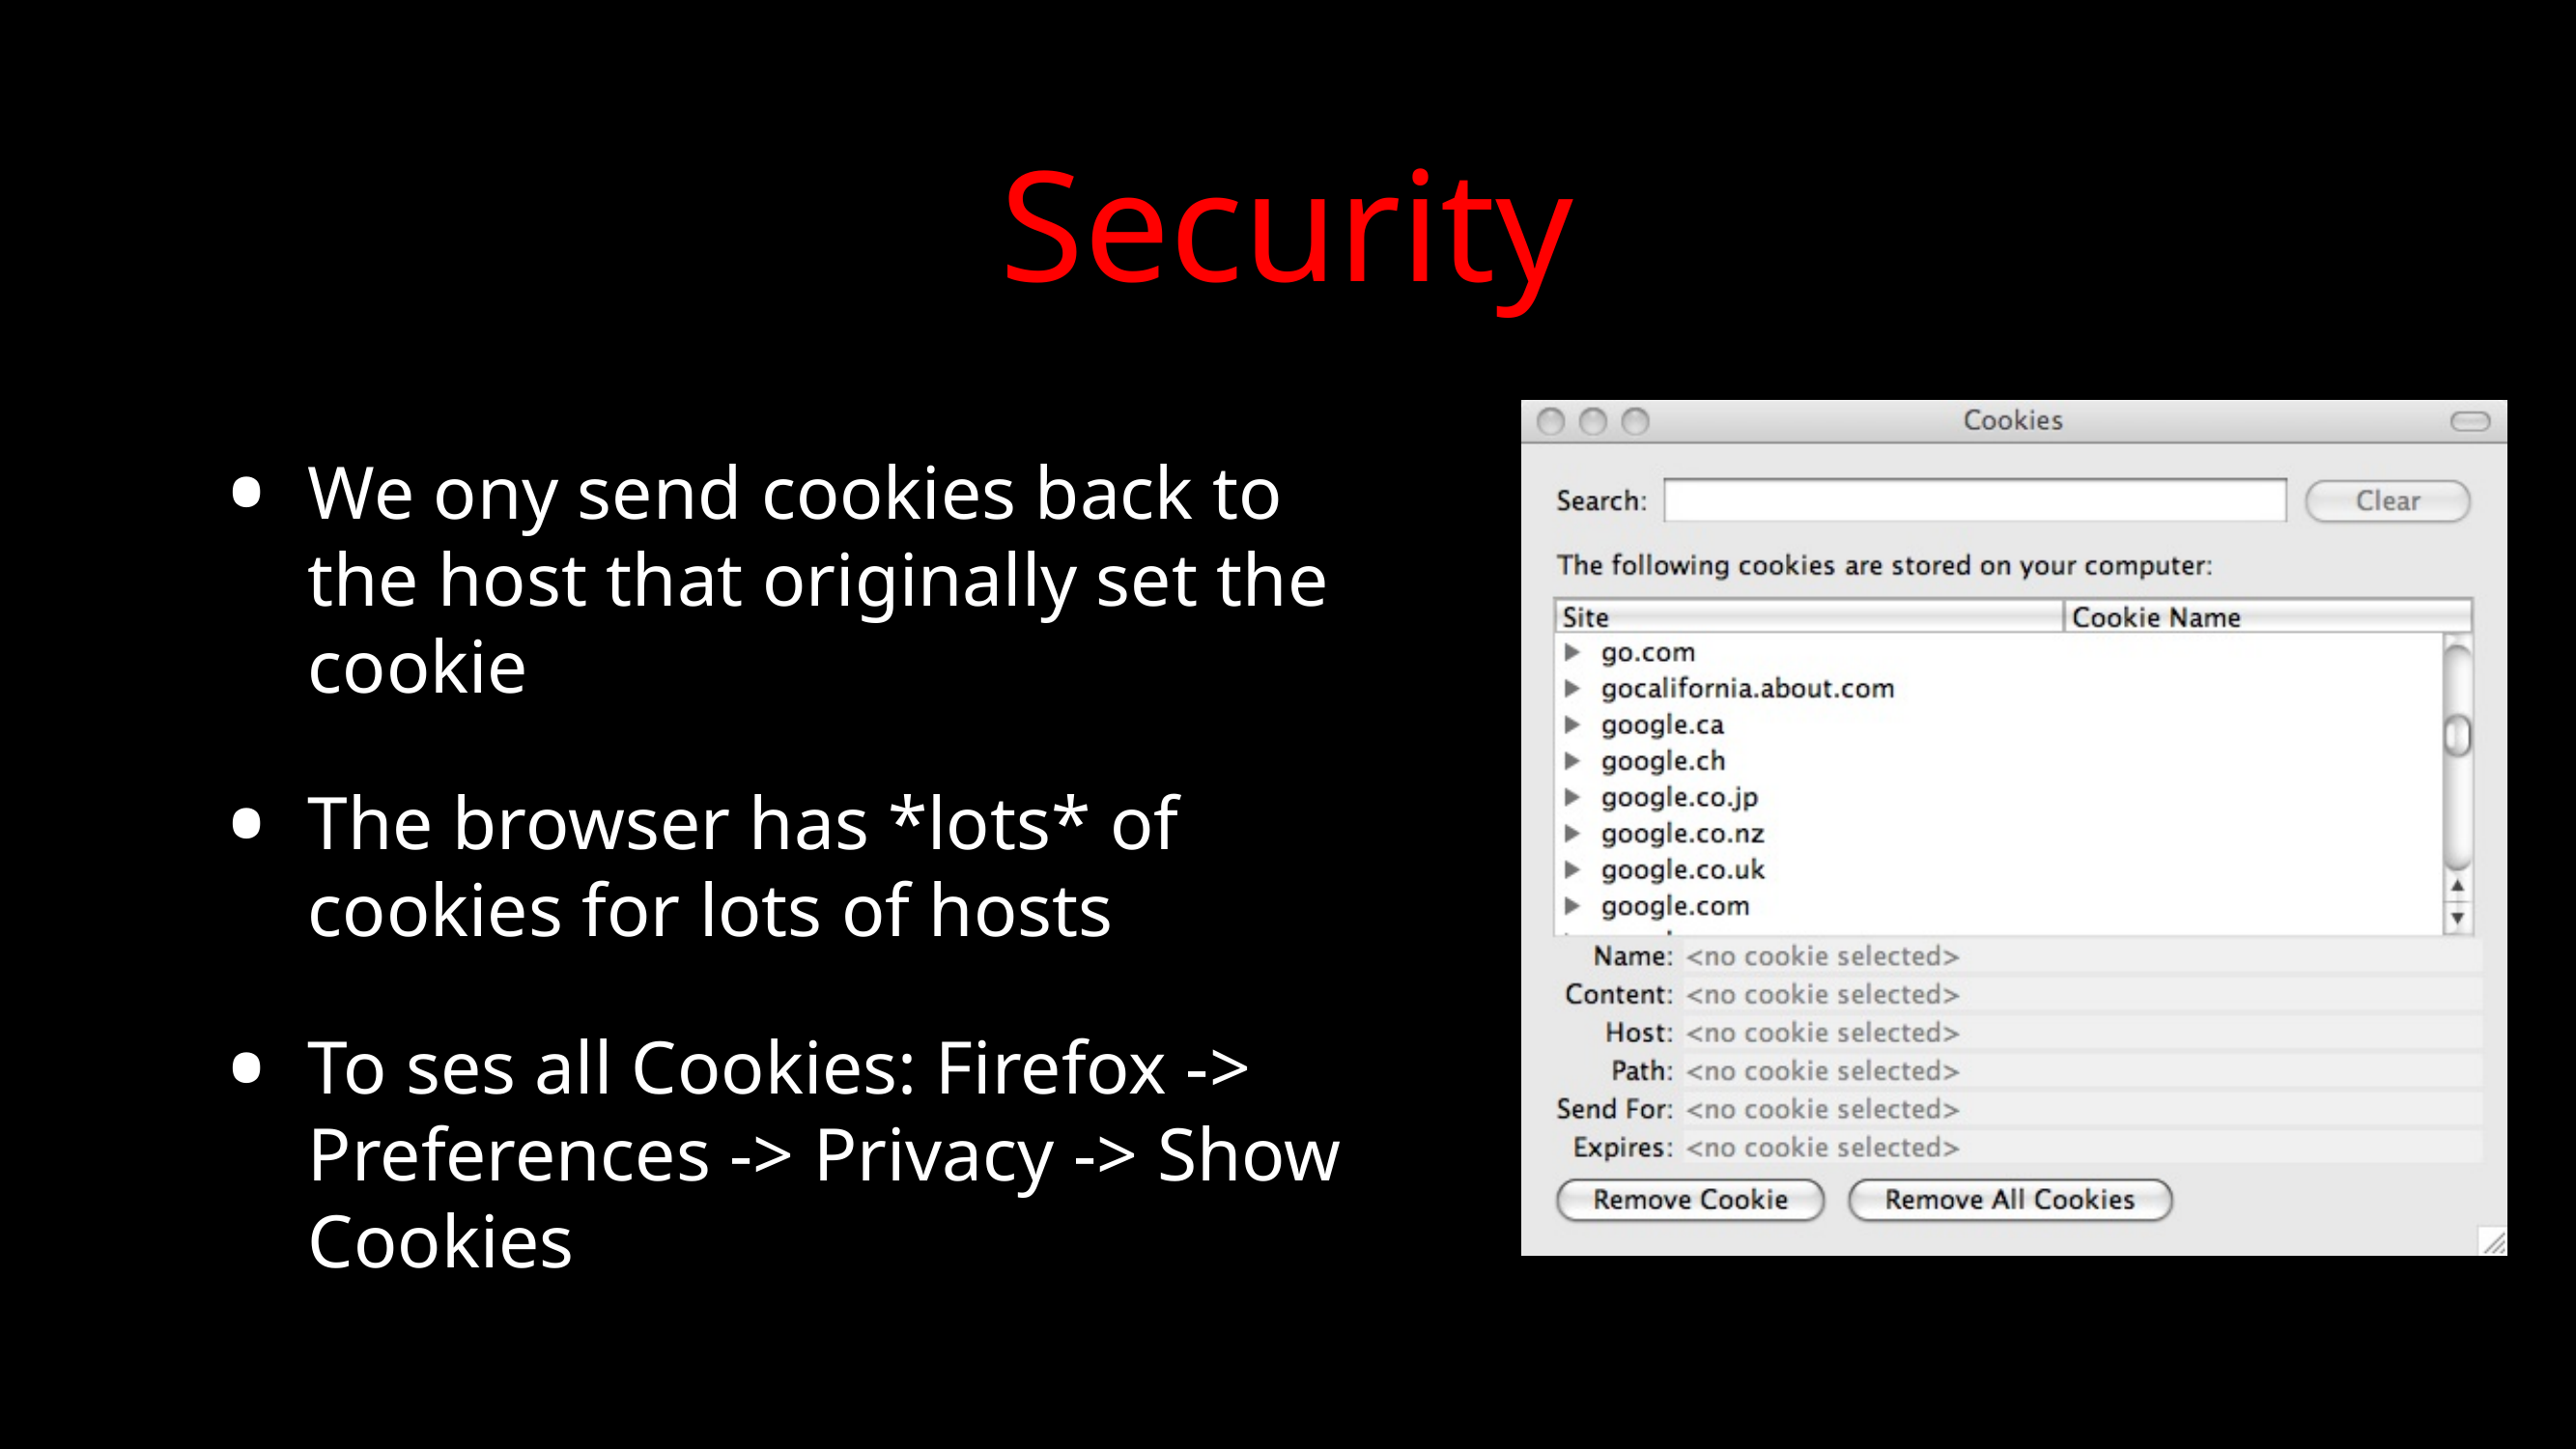

# Security
We ony send cookies back to the host that originally set the cookie
The browser has *lots* of cookies for lots of hosts
To ses all Cookies: Firefox -> Preferences -> Privacy -> Show Cookies